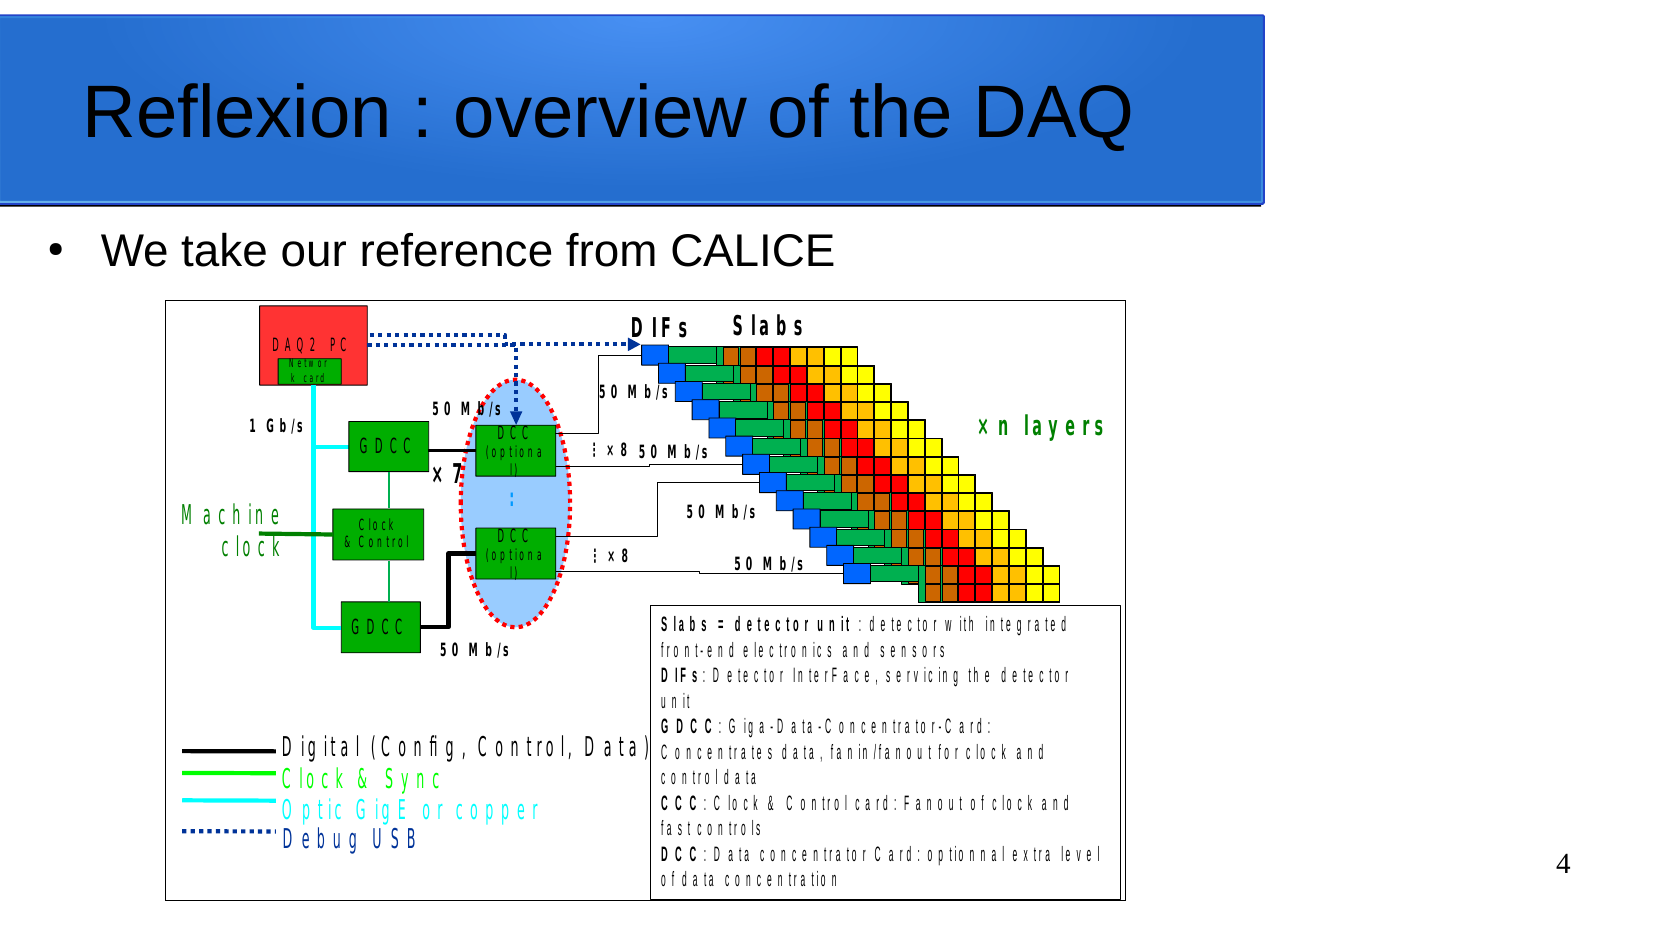

# Reflexion : overview of the DAQ
We take our reference from CALICE
4